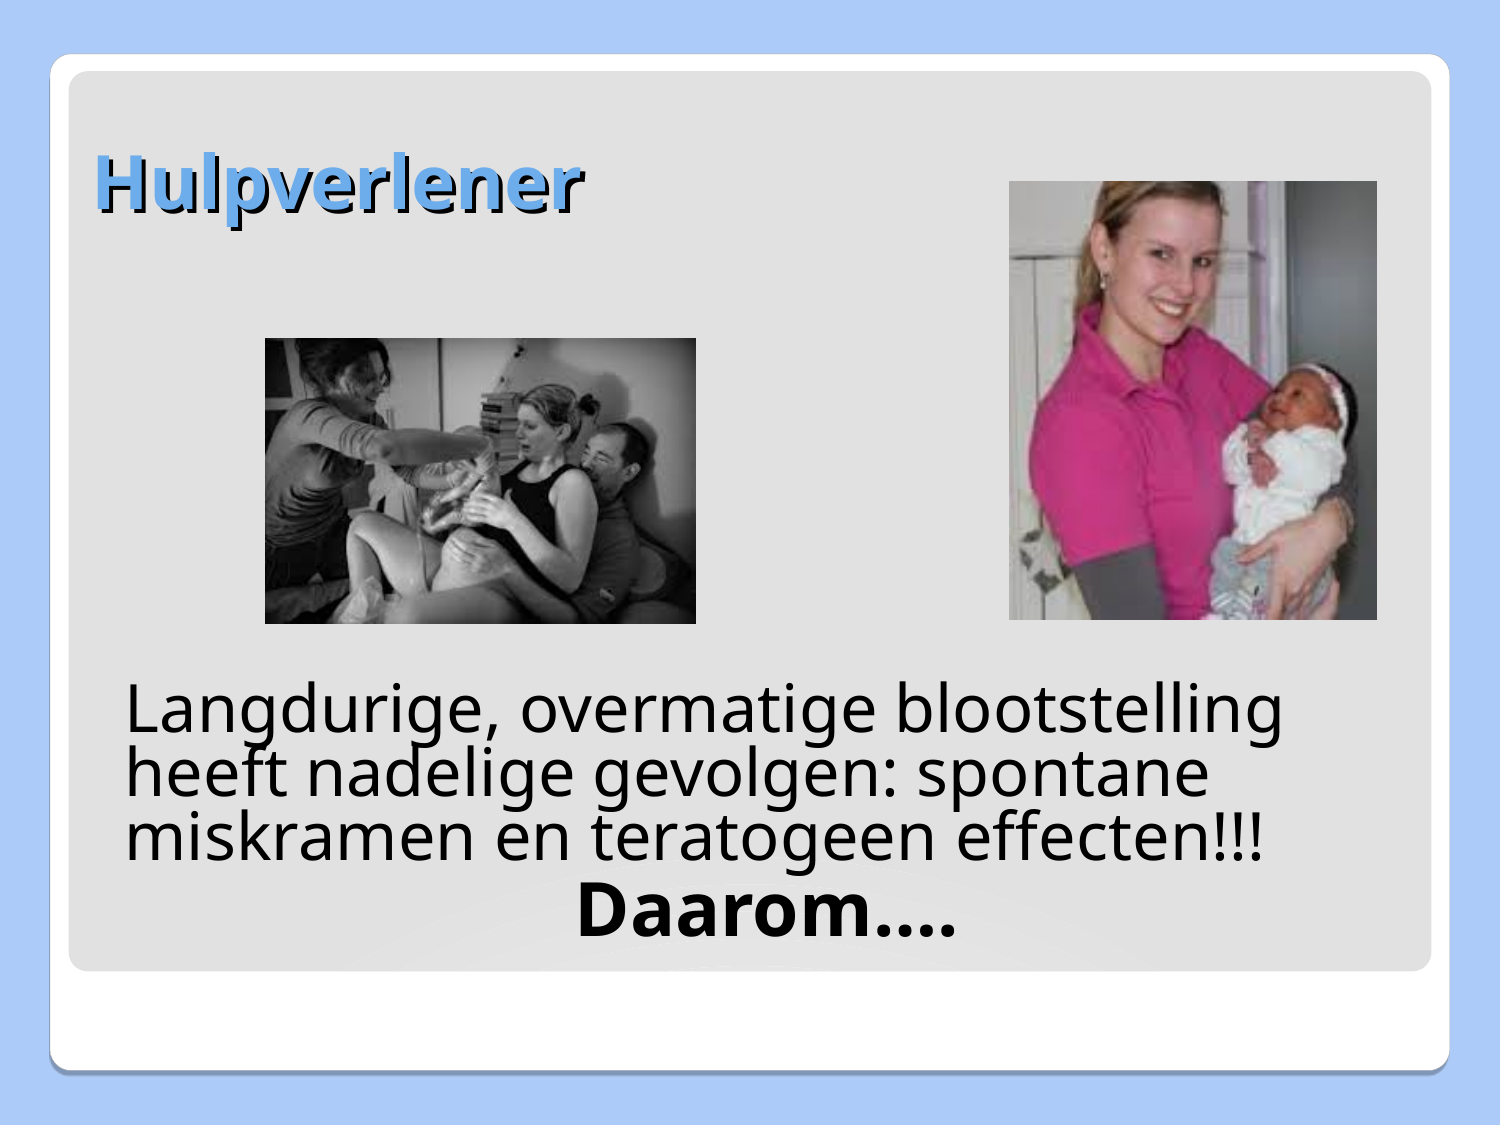

Hulpverlener
# Langdurige, overmatige blootstelling heeft nadelige gevolgen: spontane miskramen en teratogeen effecten!!!
						Daarom….